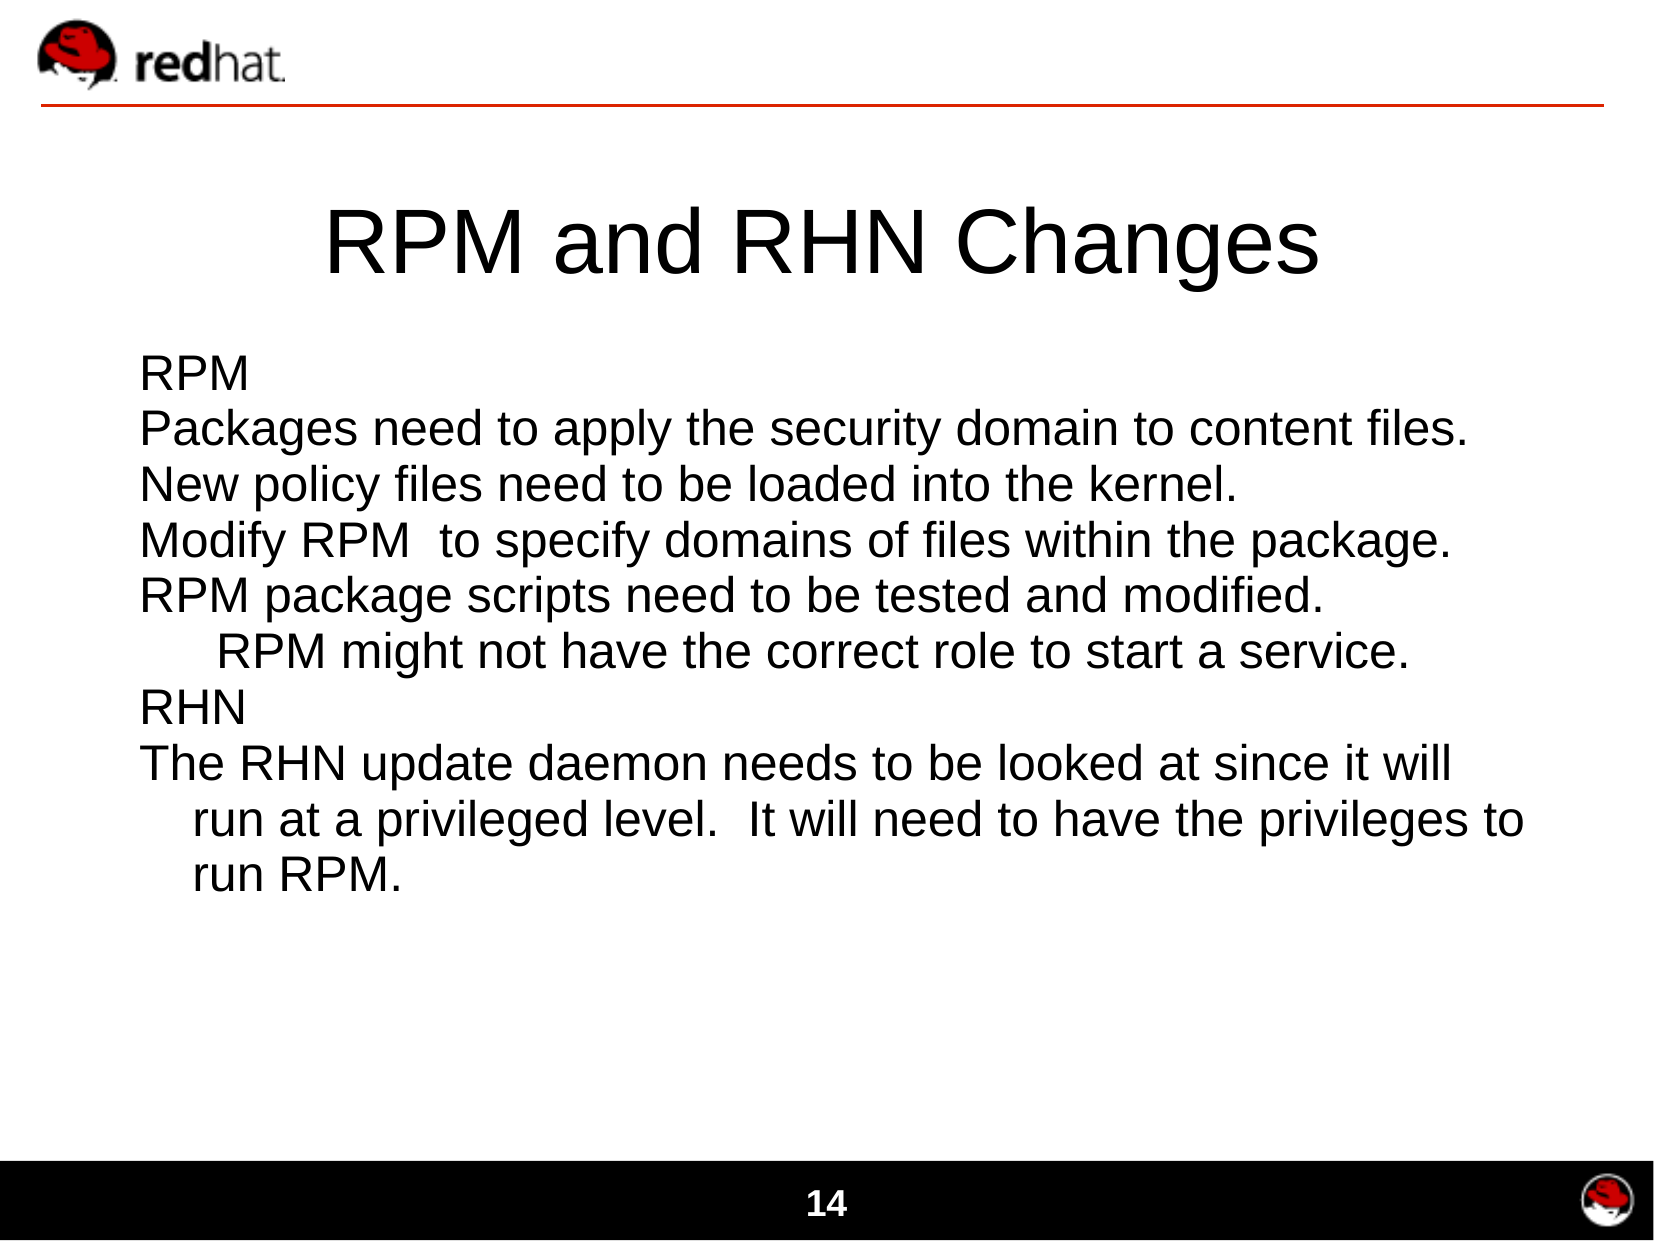

# RPM and RHN Changes
RPM
Packages need to apply the security domain to content files.
New policy files need to be loaded into the kernel.
Modify RPM to specify domains of files within the package.
RPM package scripts need to be tested and modified.
RPM might not have the correct role to start a service.
RHN
The RHN update daemon needs to be looked at since it will run at a privileged level. It will need to have the privileges to run RPM.